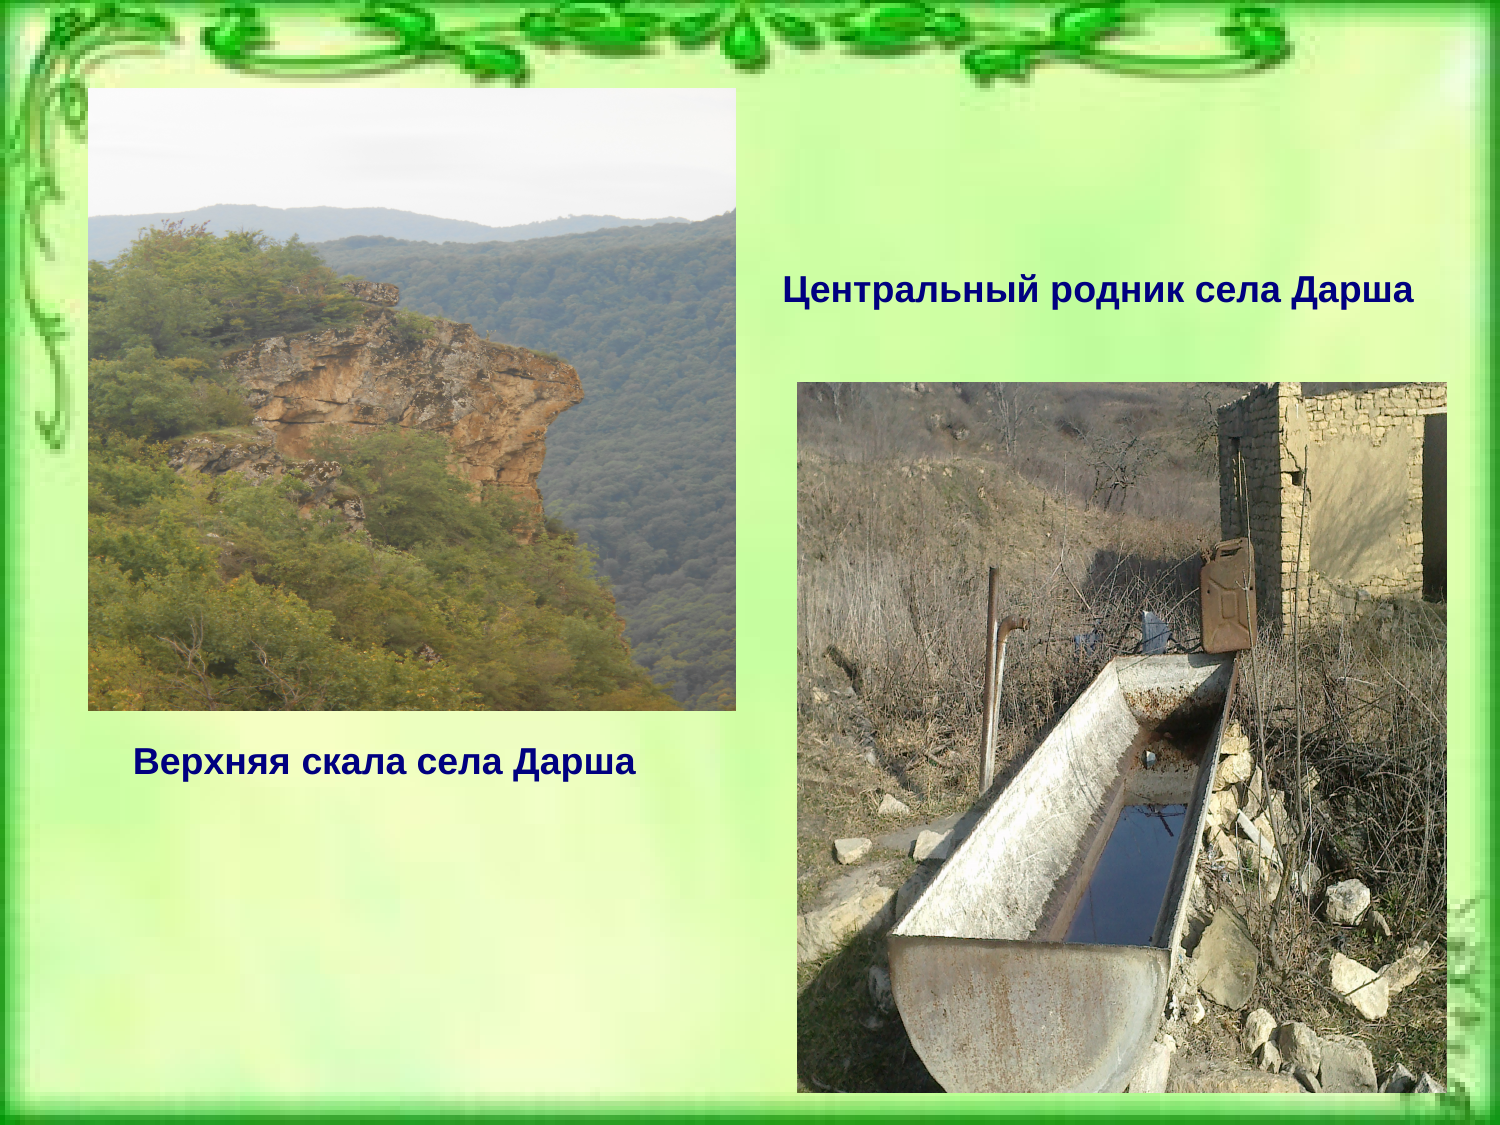

Центральный родник села Дарша
Верхняя скала села Дарша